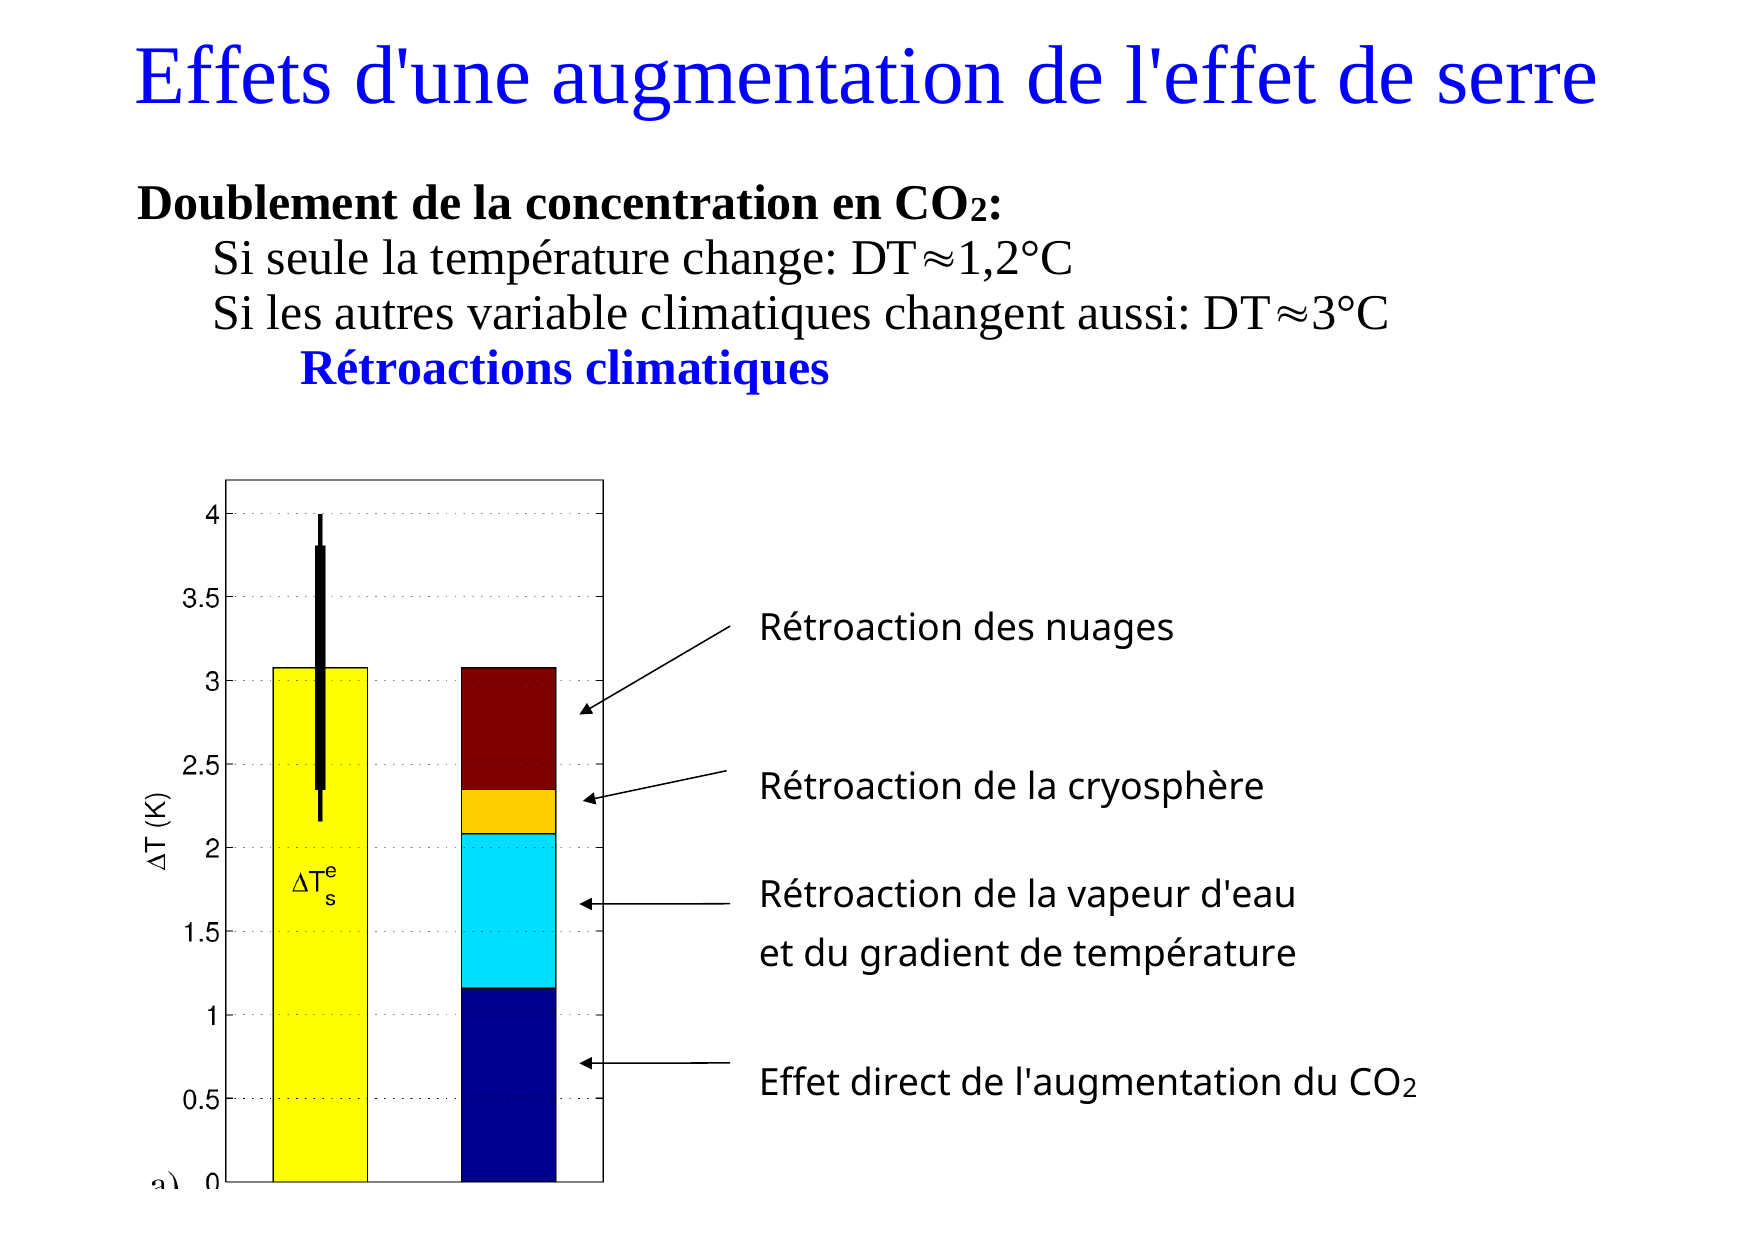

Effets d'une augmentation de l'effet de serre
 Doublement de la concentration en CO2:
 Si seule la température change: DT1,2°C
 Si les autres variable climatiques changent aussi: DT°C
 Rétroactions climatiques
Rétroaction des nuages
Rétroaction de la cryosphère
Rétroaction de la vapeur d'eau
et du gradient de température
Effet direct de l'augmentation du CO2